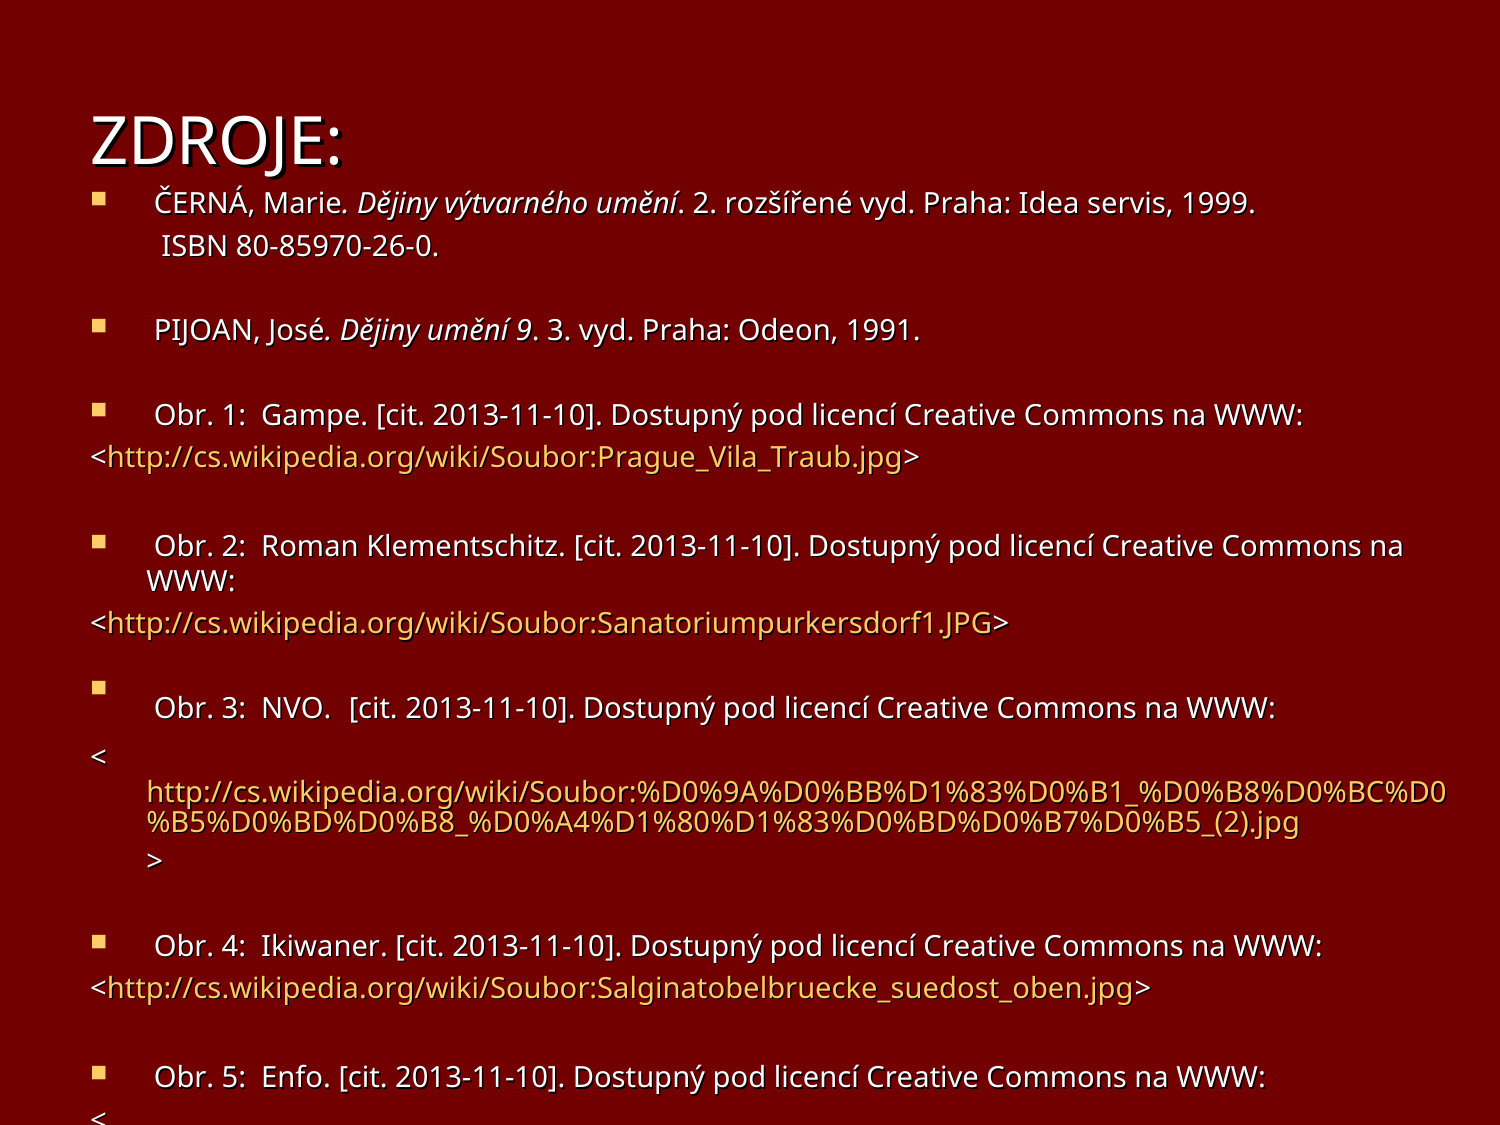

# ZDROJE:
 ČERNÁ, Marie. Dějiny výtvarného umění. 2. rozšířené vyd. Praha: Idea servis, 1999.
	 ISBN 80-85970-26-0.
 PIJOAN, José. Dějiny umění 9. 3. vyd. Praha: Odeon, 1991.
 Obr. 1: Gampe. [cit. 2013-11-10]. Dostupný pod licencí Creative Commons na WWW:
<http://cs.wikipedia.org/wiki/Soubor:Prague_Vila_Traub.jpg>
 Obr. 2: Roman Klementschitz. [cit. 2013-11-10]. Dostupný pod licencí Creative Commons na WWW:
<http://cs.wikipedia.org/wiki/Soubor:Sanatoriumpurkersdorf1.JPG>
 Obr. 3: NVO. [cit. 2013-11-10]. Dostupný pod licencí Creative Commons na WWW:
<http://cs.wikipedia.org/wiki/Soubor:%D0%9A%D0%BB%D1%83%D0%B1_%D0%B8%D0%BC%D0%B5%D0%BD%D0%B8_%D0%A4%D1%80%D1%83%D0%BD%D0%B7%D0%B5_(2).jpg>
 Obr. 4: Ikiwaner. [cit. 2013-11-10]. Dostupný pod licencí Creative Commons na WWW:
<http://cs.wikipedia.org/wiki/Soubor:Salginatobelbruecke_suedost_oben.jpg>
 Obr. 5: Enfo. [cit. 2013-11-10]. Dostupný pod licencí Creative Commons na WWW:
<http://commons.wikimedia.org/wiki/File:109_Casa_de_la_Mareded%C3%A9u_Negra,_Celetn%C3%A1_Ulice_-_Ovocn%C3%BD_Trh.jpg>